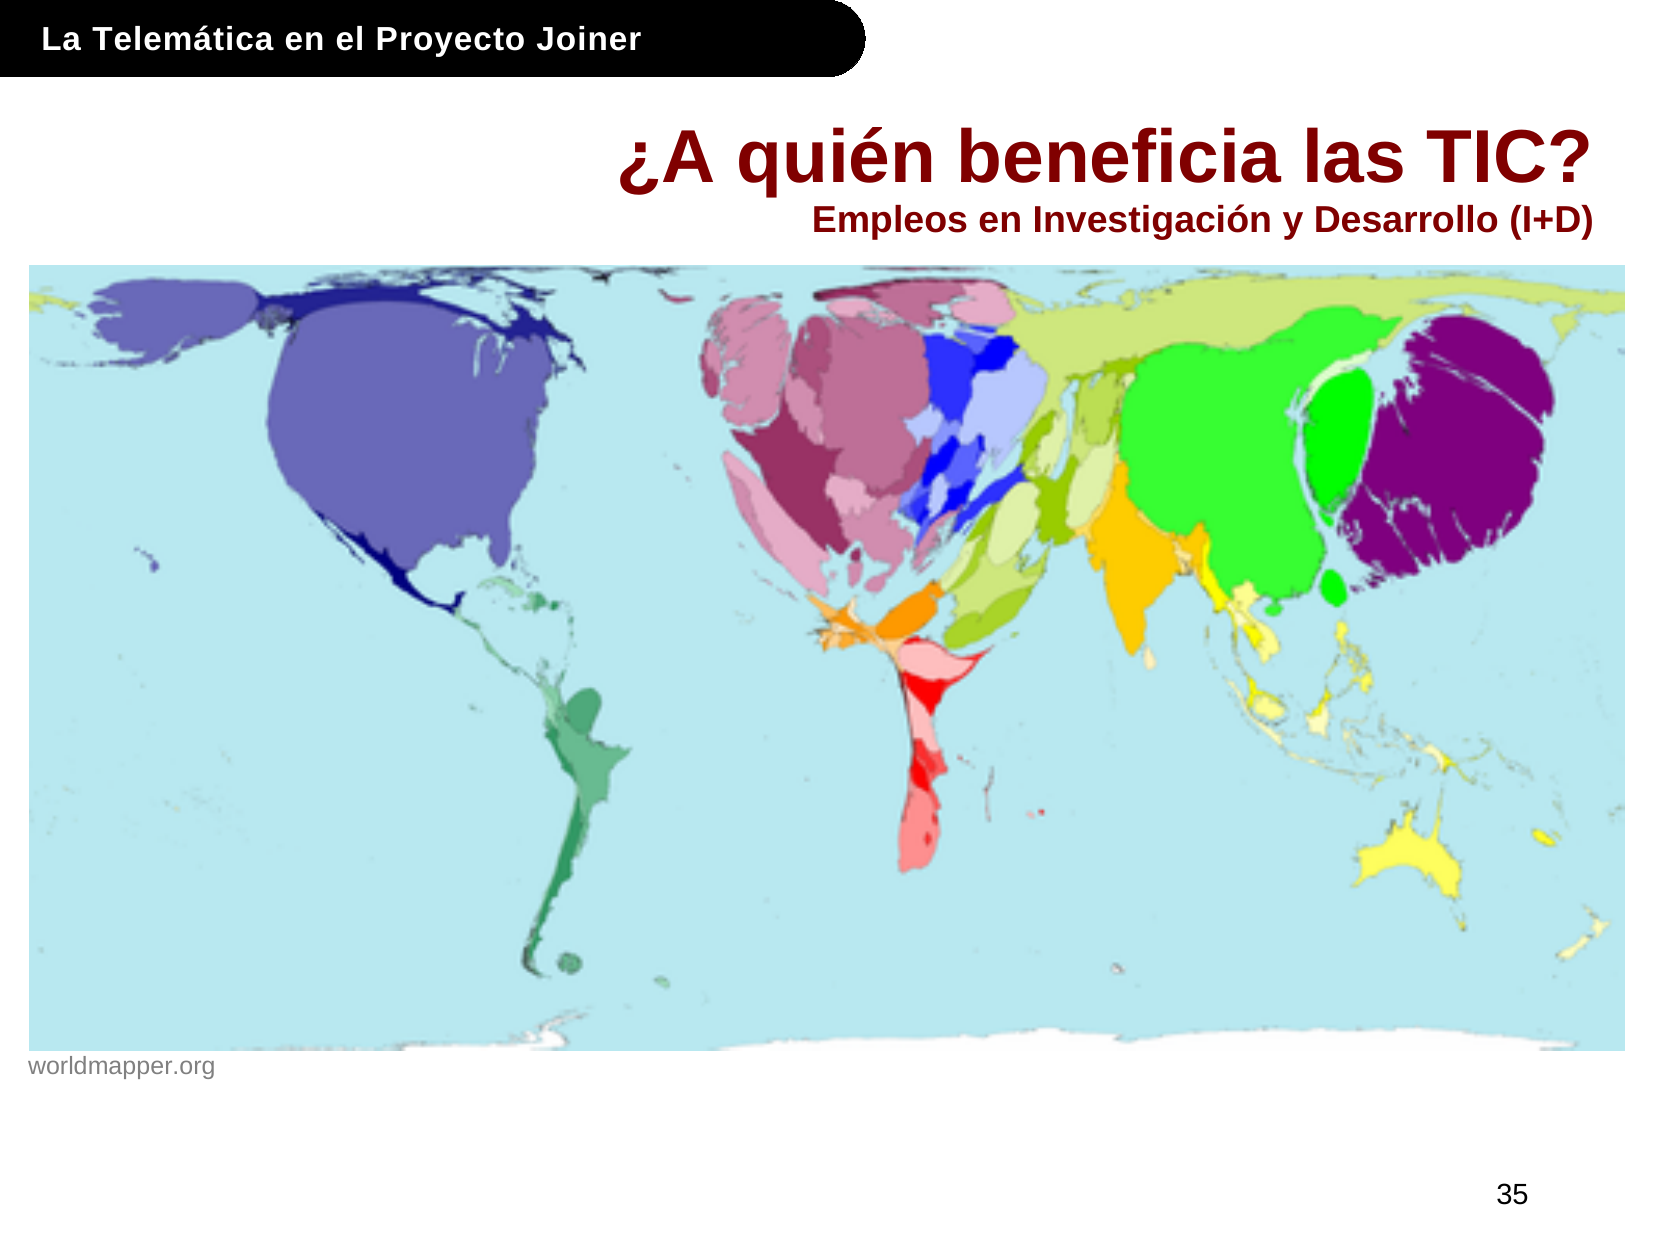

# ¿A quién beneficia las TIC? Empleos en Investigación y Desarrollo (I+D)
worldmapper.org